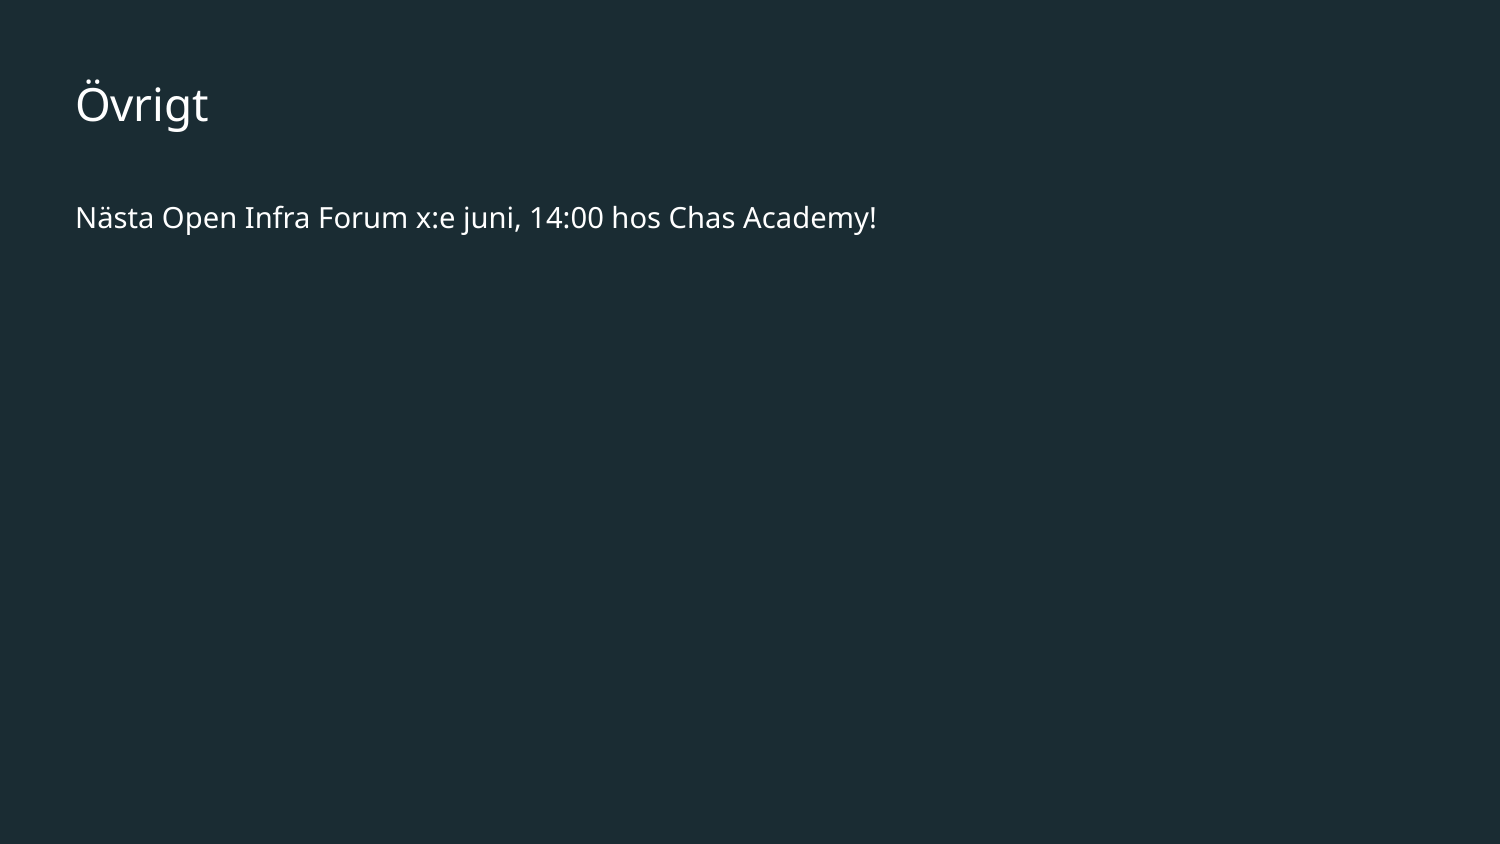

# Övrigt
Nästa Open Infra Forum x:e juni, 14:00 hos Chas Academy!